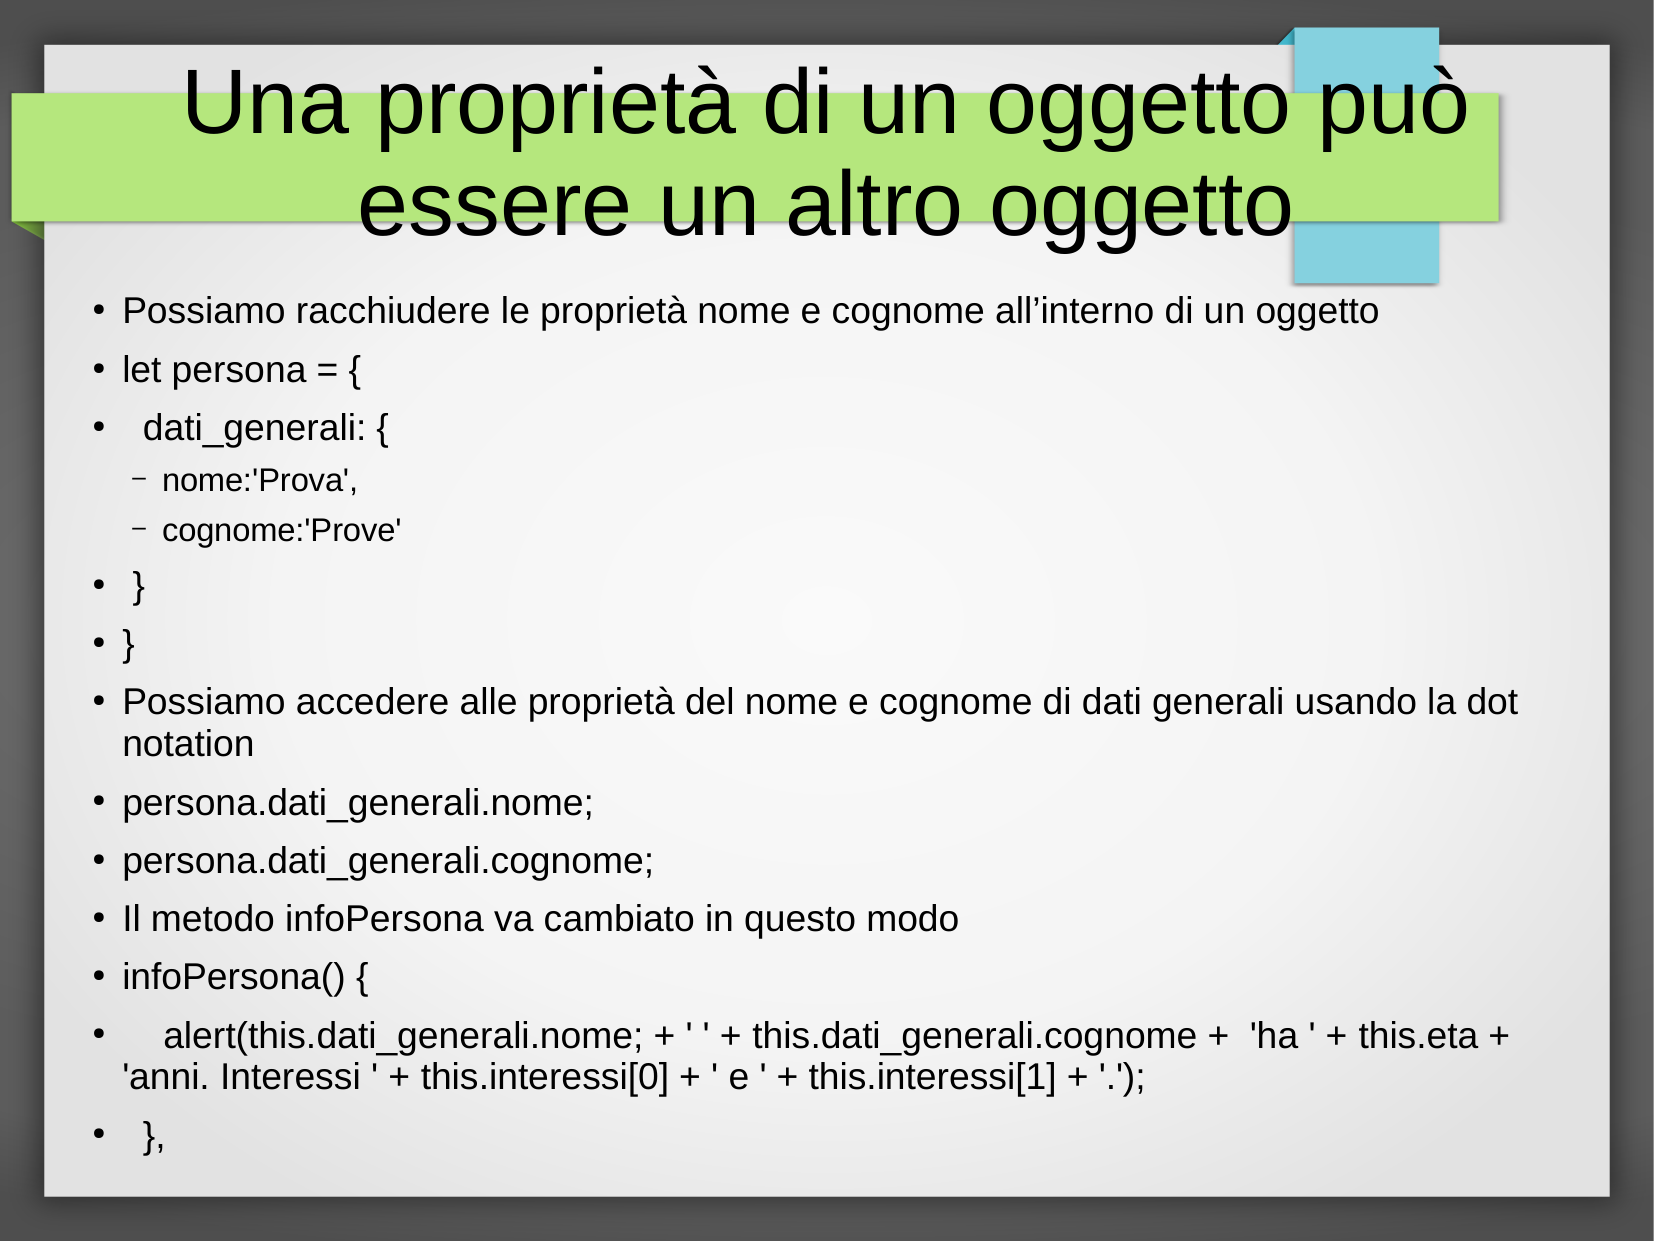

# Una proprietà di un oggetto può essere un altro oggetto
Possiamo racchiudere le proprietà nome e cognome all’interno di un oggetto
let persona = {
 dati_generali: {
nome:'Prova',
cognome:'Prove'
 }
}
Possiamo accedere alle proprietà del nome e cognome di dati generali usando la dot notation
persona.dati_generali.nome;
persona.dati_generali.cognome;
Il metodo infoPersona va cambiato in questo modo
infoPersona() {
 alert(this.dati_generali.nome; + ' ' + this.dati_generali.cognome + 'ha ' + this.eta + 'anni. Interessi ' + this.interessi[0] + ' e ' + this.interessi[1] + '.');
 },